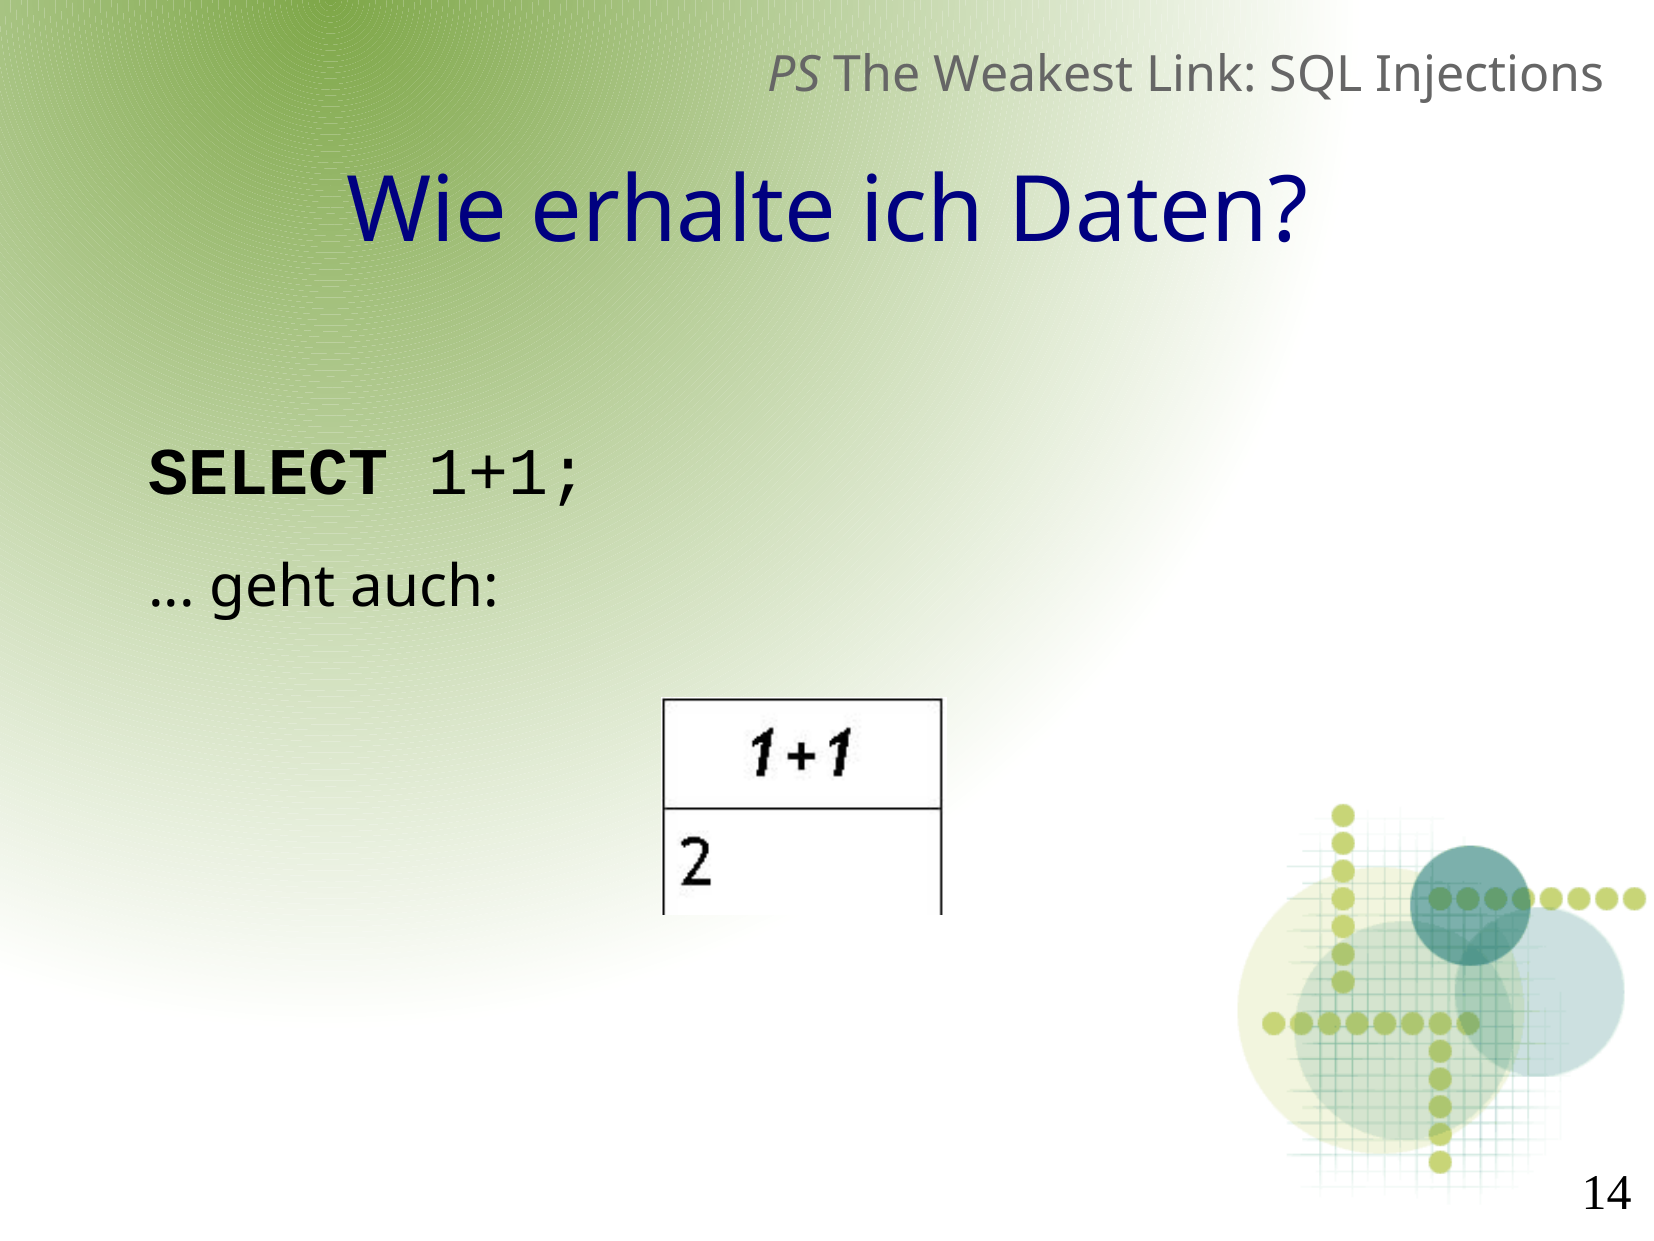

# Wie erhalte ich Daten?
SELECT 1+1;
... geht auch: